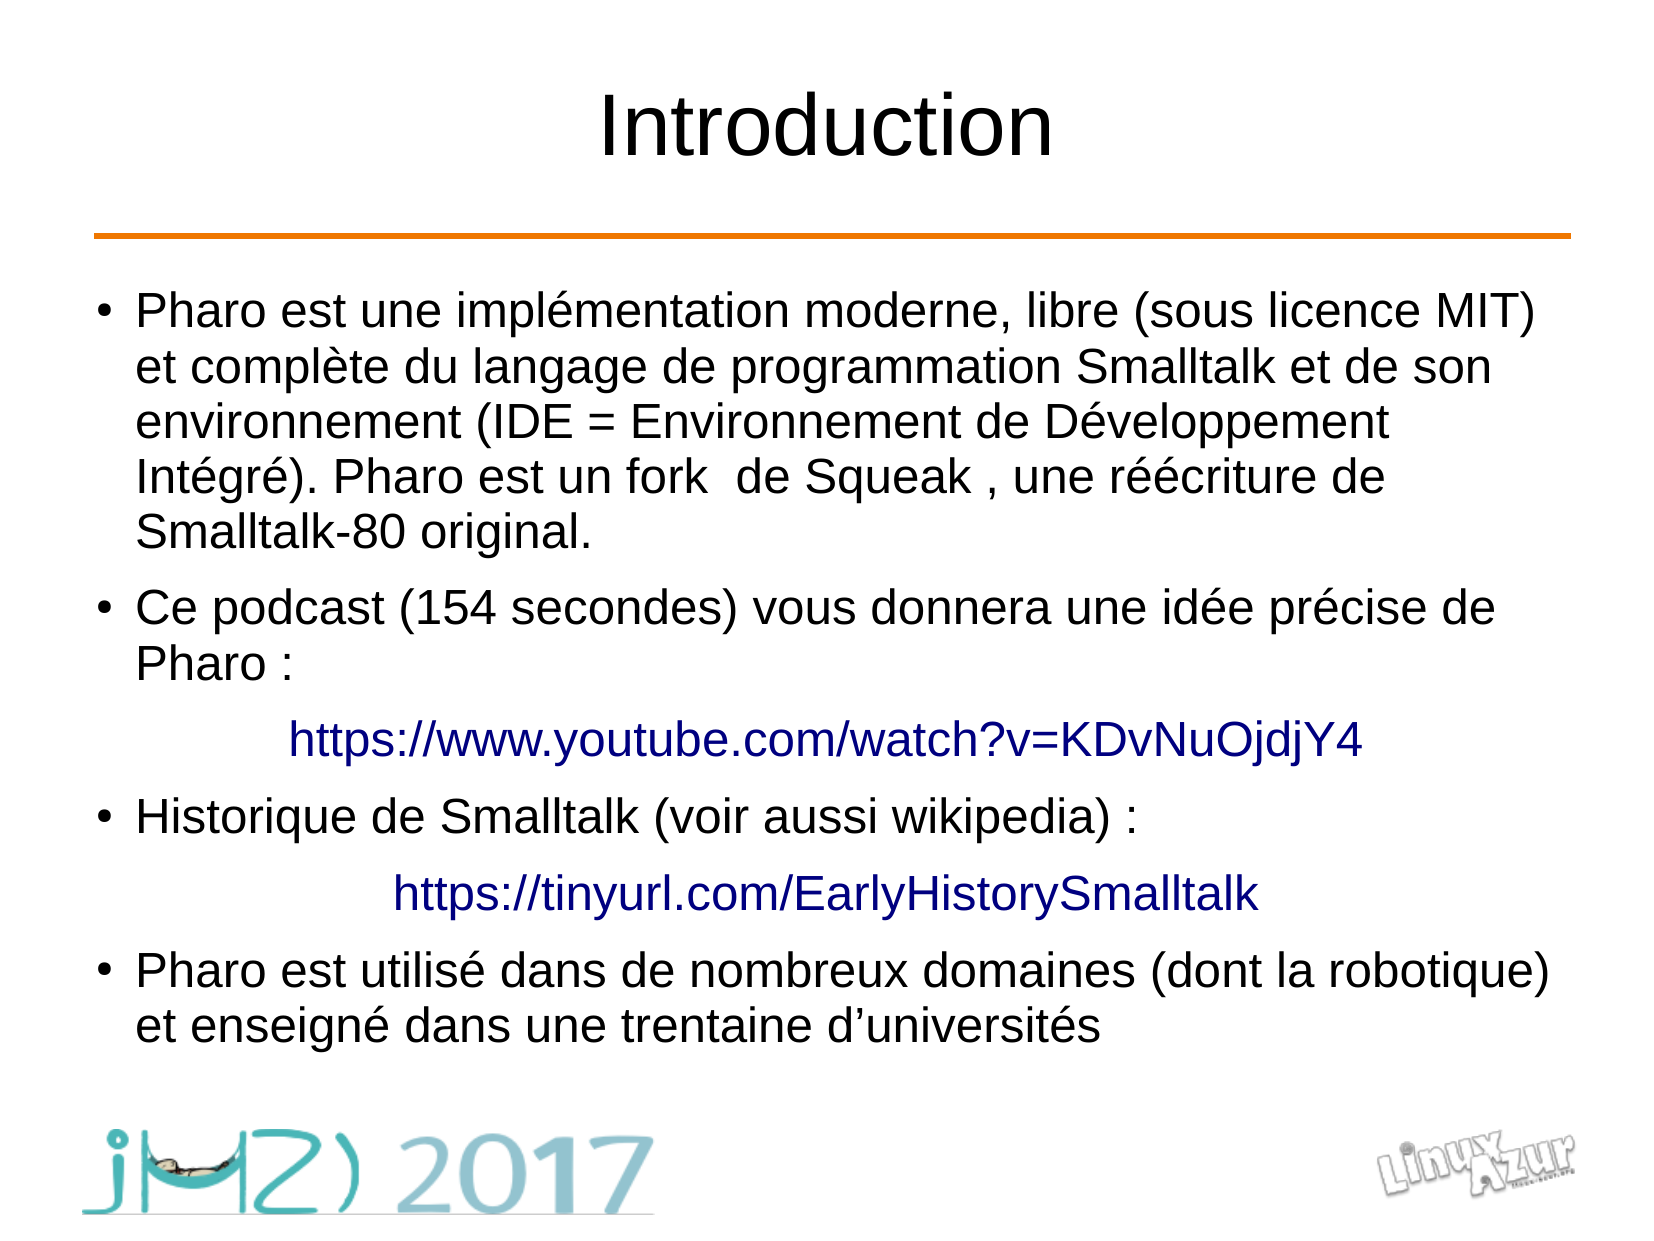

# Introduction
Pharo est une implémentation moderne, libre (sous licence MIT) et complète du langage de programmation Smalltalk et de son environnement (IDE = Environnement de Développement Intégré). Pharo est un fork de Squeak , une réécriture de Smalltalk-80 original.
Ce podcast (154 secondes) vous donnera une idée précise de Pharo :
https://www.youtube.com/watch?v=KDvNuOjdjY4
Historique de Smalltalk (voir aussi wikipedia) :
https://tinyurl.com/EarlyHistorySmalltalk
Pharo est utilisé dans de nombreux domaines (dont la robotique) et enseigné dans une trentaine d’universités